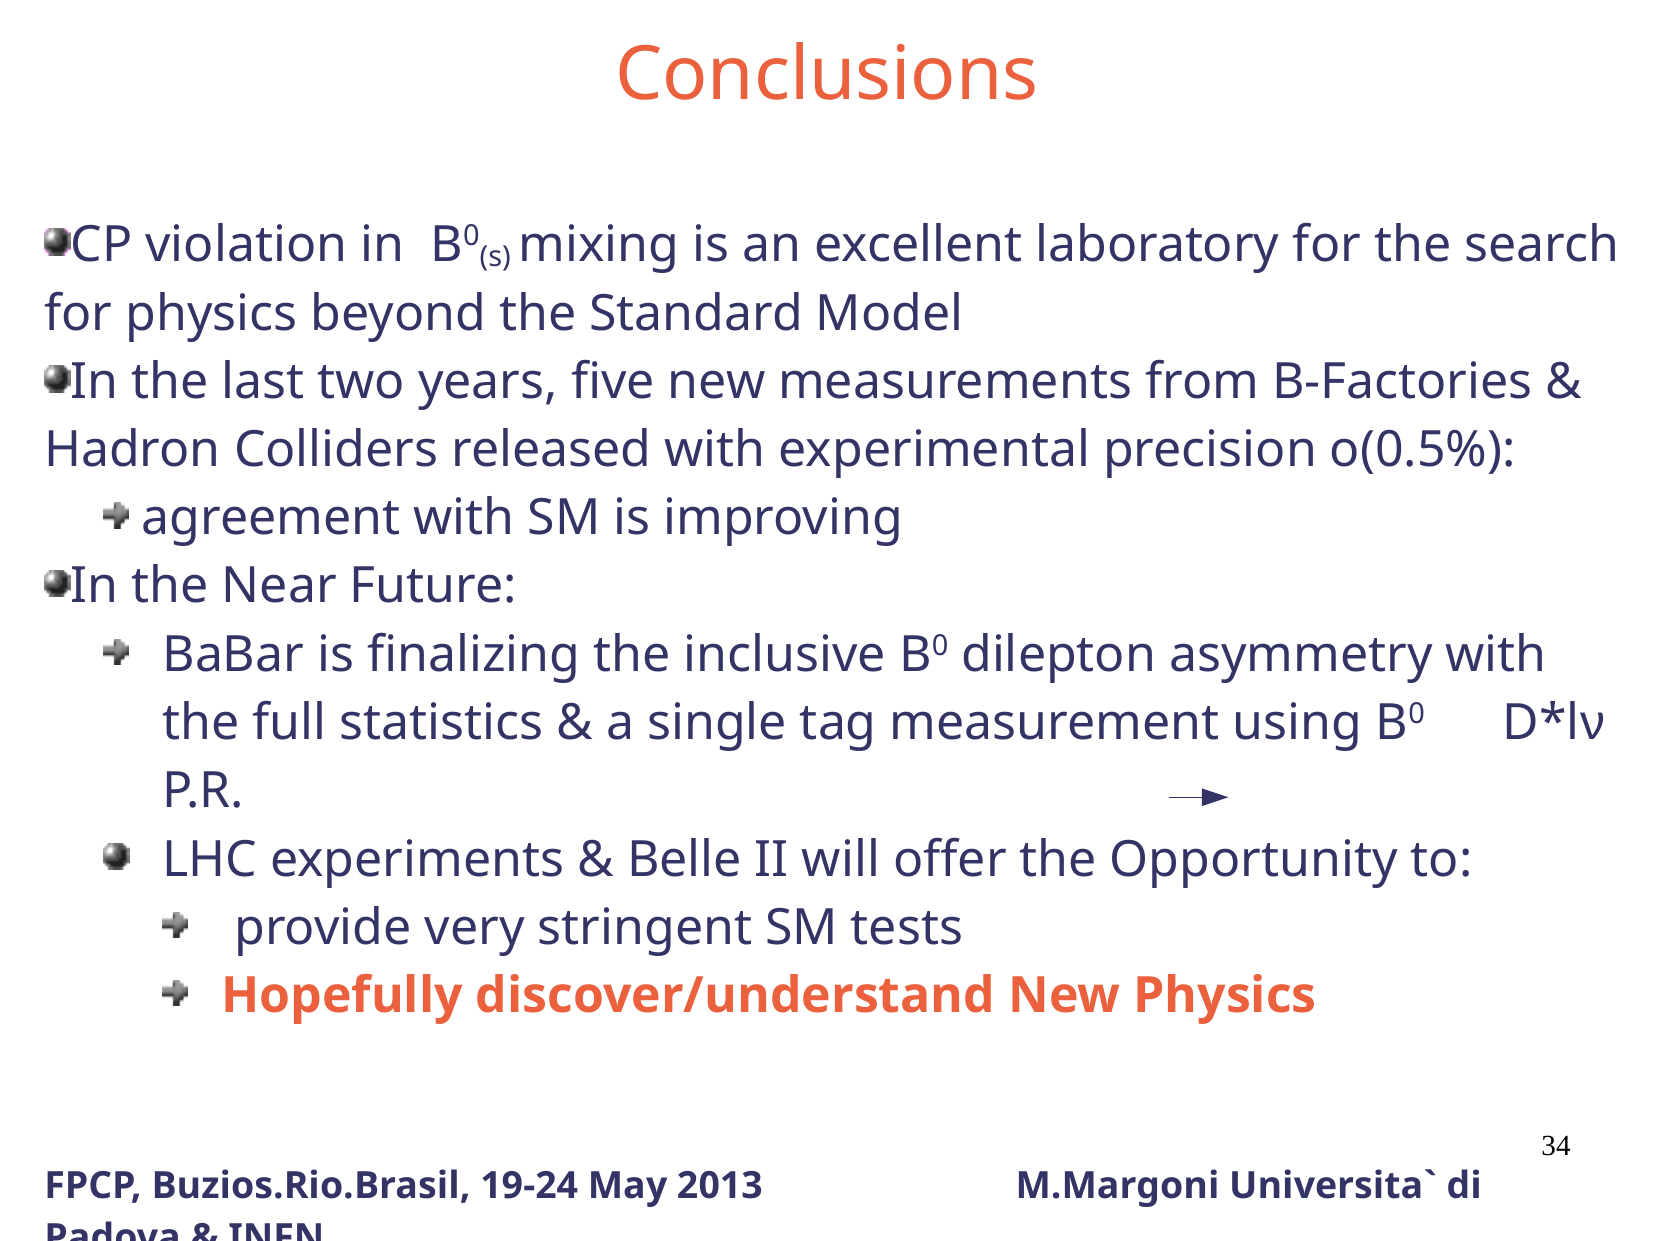

# Conclusions
CP violation in B0(s) mixing is an excellent laboratory for the search for physics beyond the Standard Model
In the last two years, five new measurements from B-Factories & Hadron Colliders released with experimental precision o(0.5%):
 agreement with SM is improving
In the Near Future:
BaBar is finalizing the inclusive B0 dilepton asymmetry with the full statistics & a single tag measurement using B0 D*lν P.R.
LHC experiments & Belle II will offer the Opportunity to:
 provide very stringent SM tests
Hopefully discover/understand New Physics
34
FPCP, Buzios.Rio.Brasil, 19-24 May 2013 M.Margoni Universita` di Padova & INFN